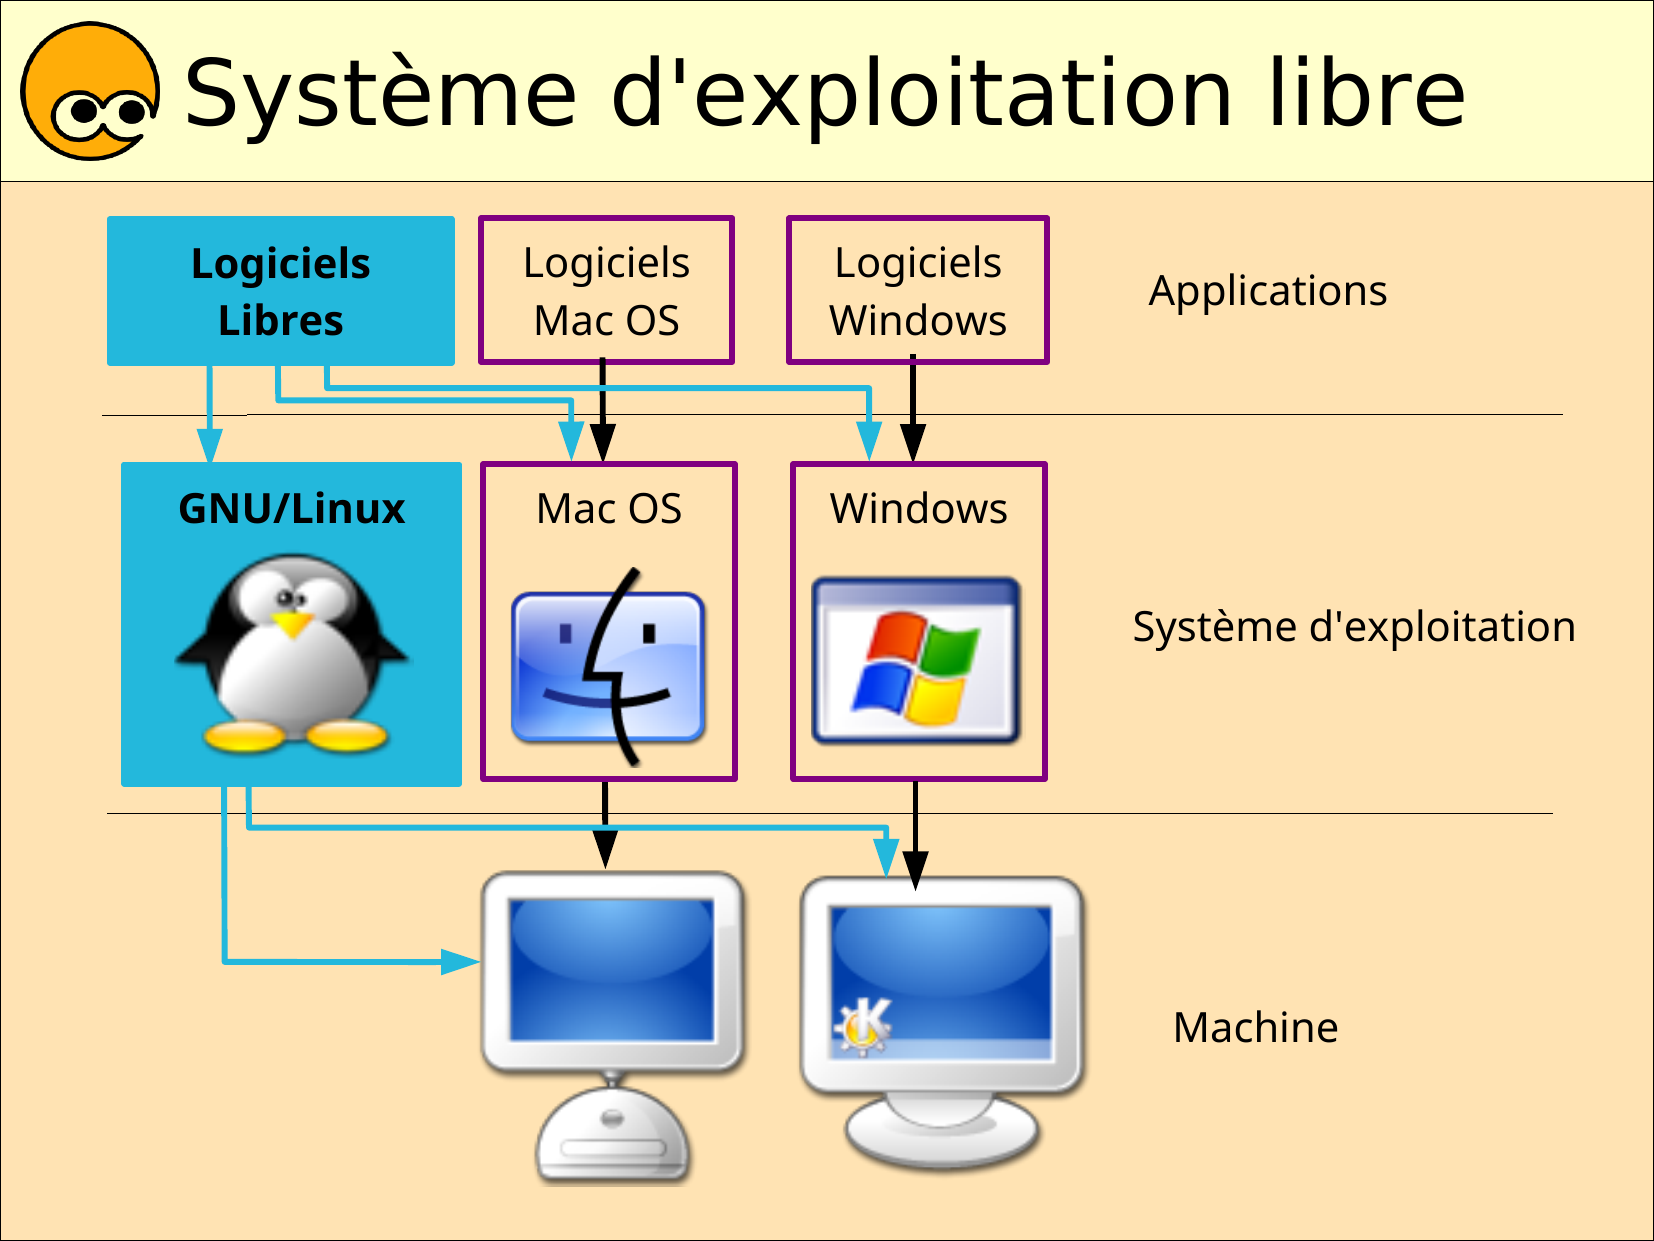

# Système d'exploitation libre
Logiciels
Mac OS
Logiciels
Windows
Logiciels
Libres
Applications
Mac OS
Windows
GNU/Linux
Système d'exploitation
Machine